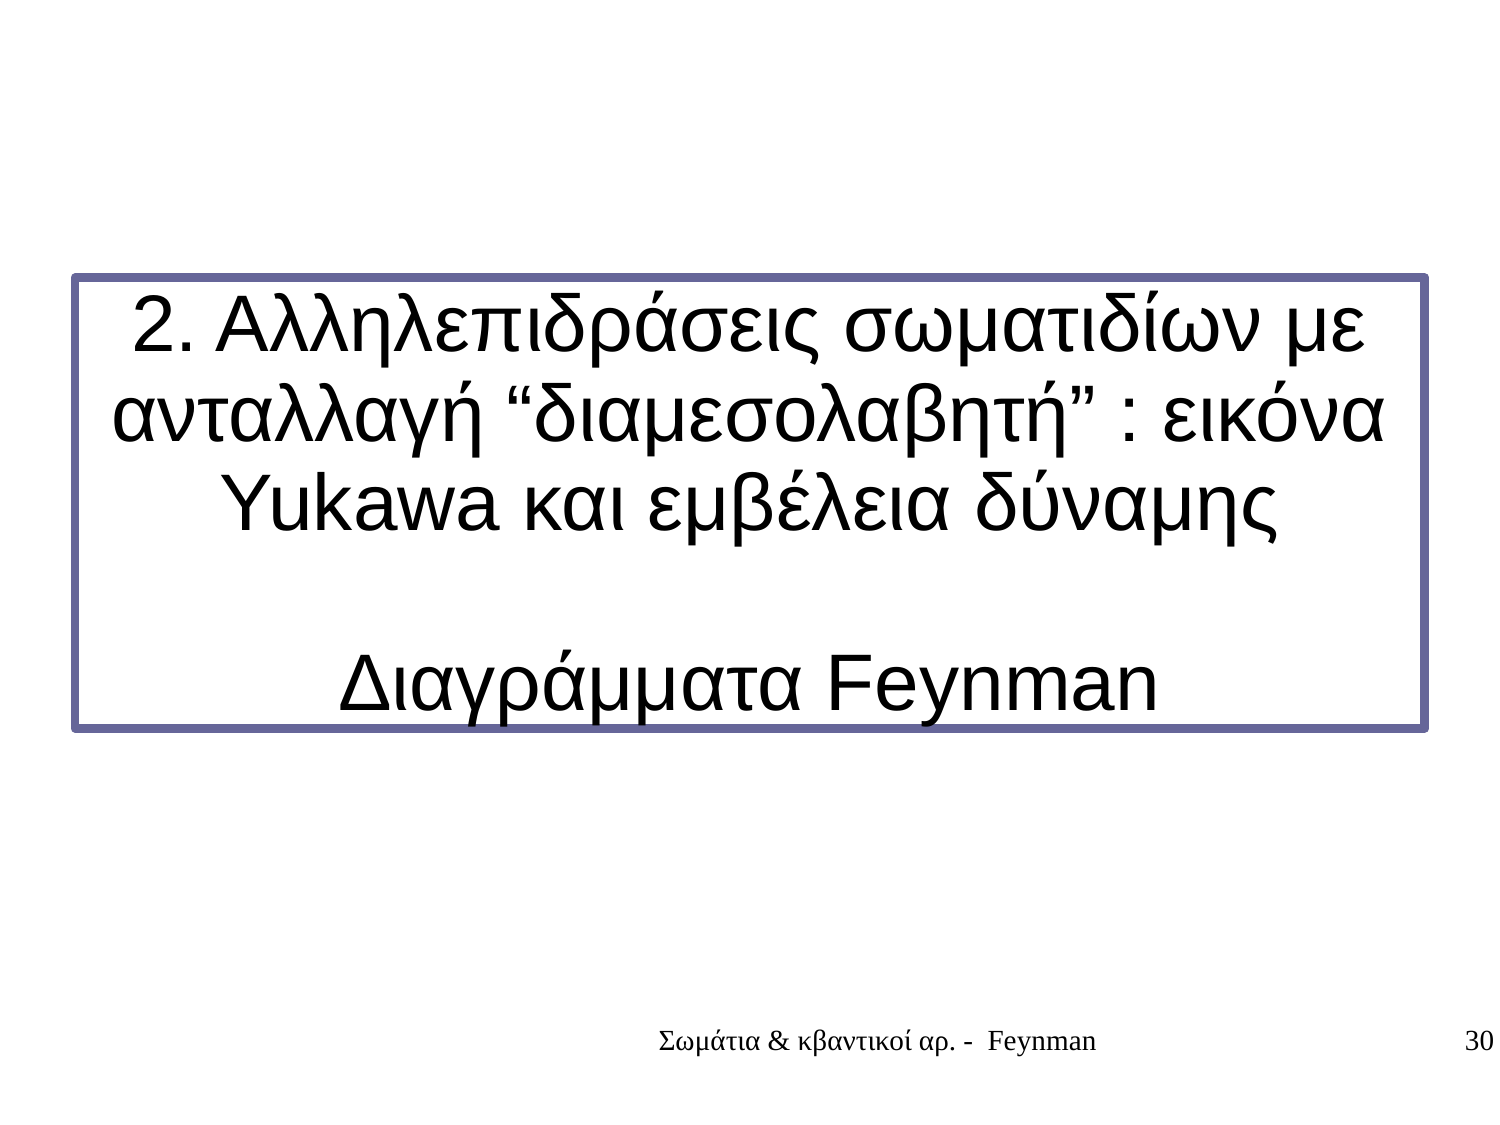

# 2. Αλληλεπιδράσεις σωματιδίων με ανταλλαγή “διαμεσολαβητή” : εικόνα Yukawa και εμβέλεια δύναμης Διαγράμματα Feynman
Σωμάτια & κβαντικοί αρ. - Feynman
30